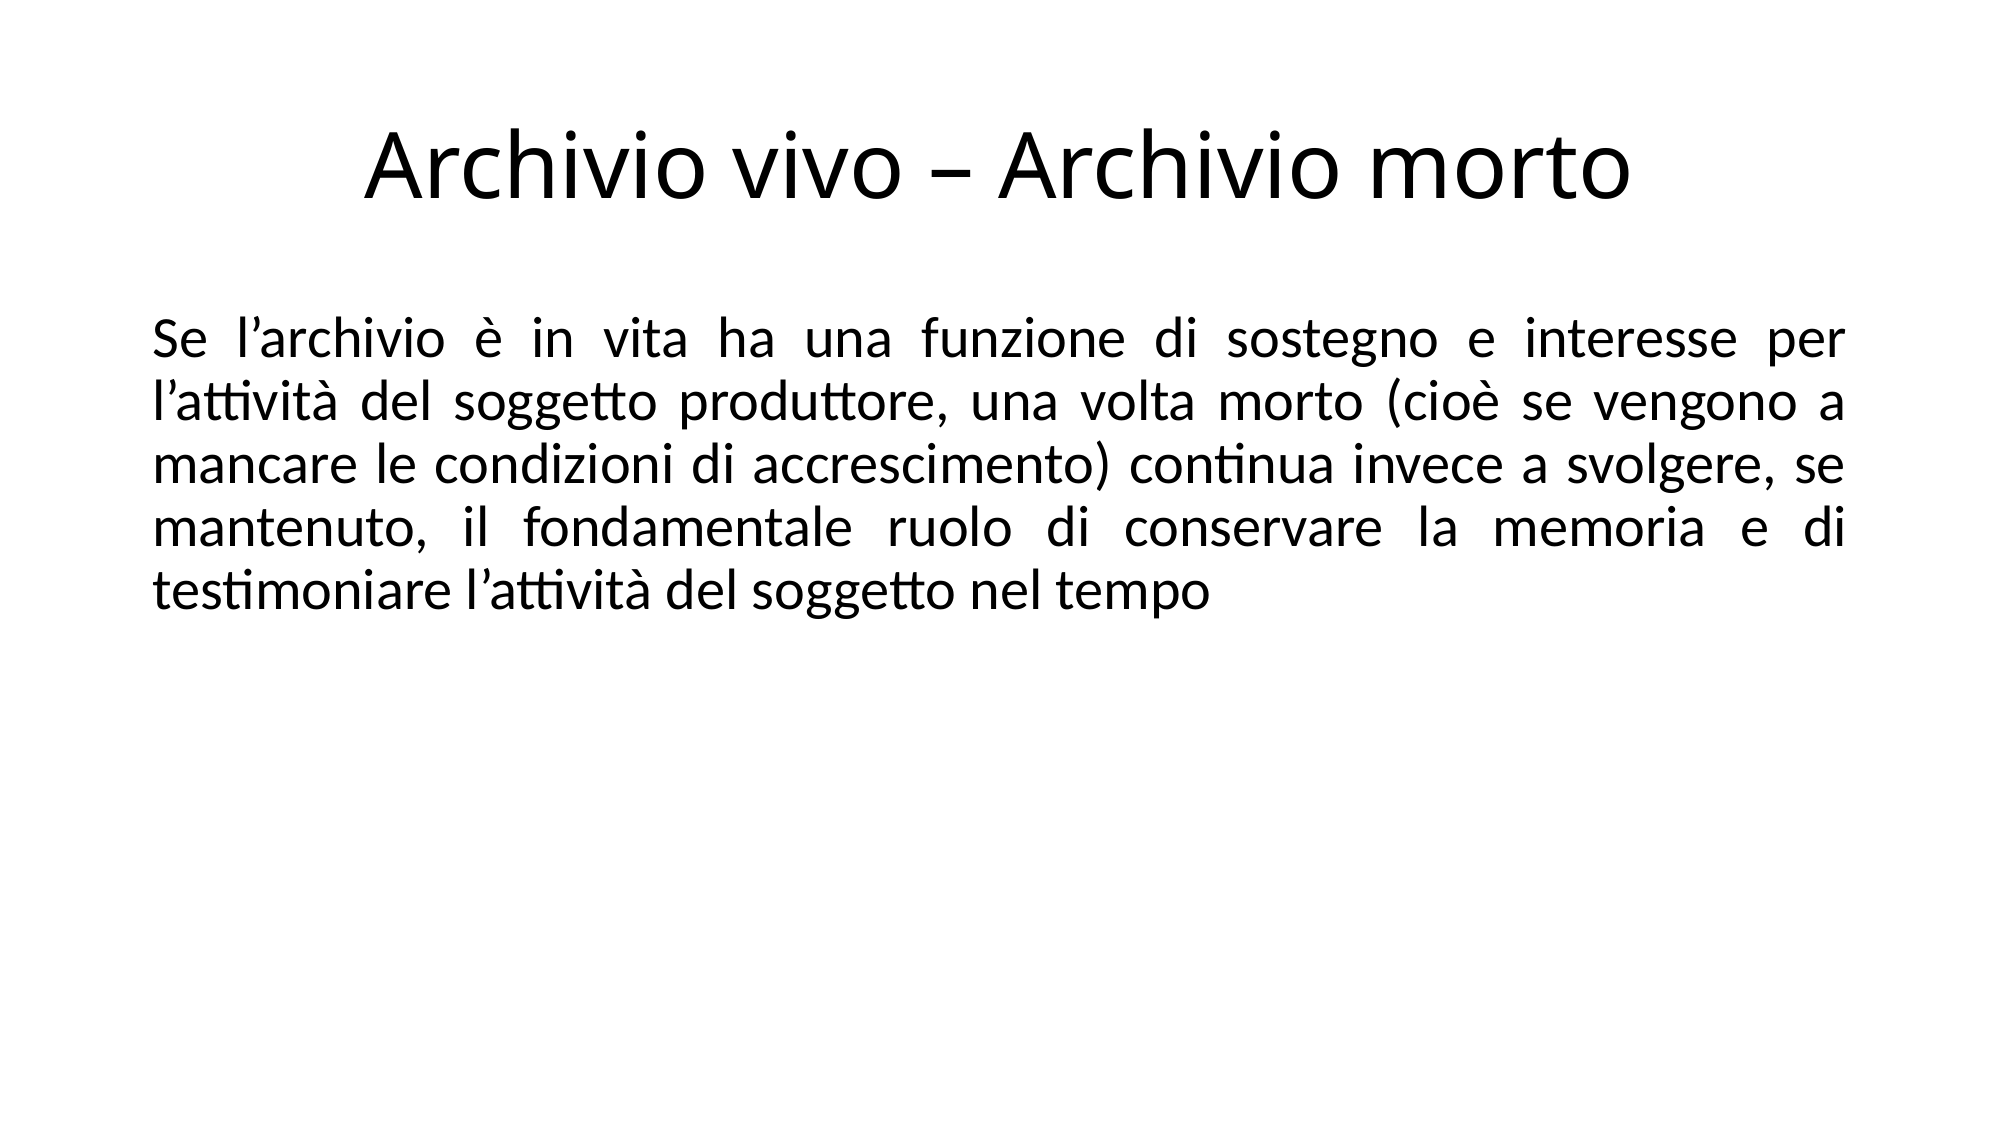

# Archivio vivo – Archivio morto
Se l’archivio è in vita ha una funzione di sostegno e interesse per l’attività del soggetto produttore, una volta morto (cioè se vengono a mancare le condizioni di accrescimento) continua invece a svolgere, se mantenuto, il fondamentale ruolo di conservare la memoria e di testimoniare l’attività del soggetto nel tempo